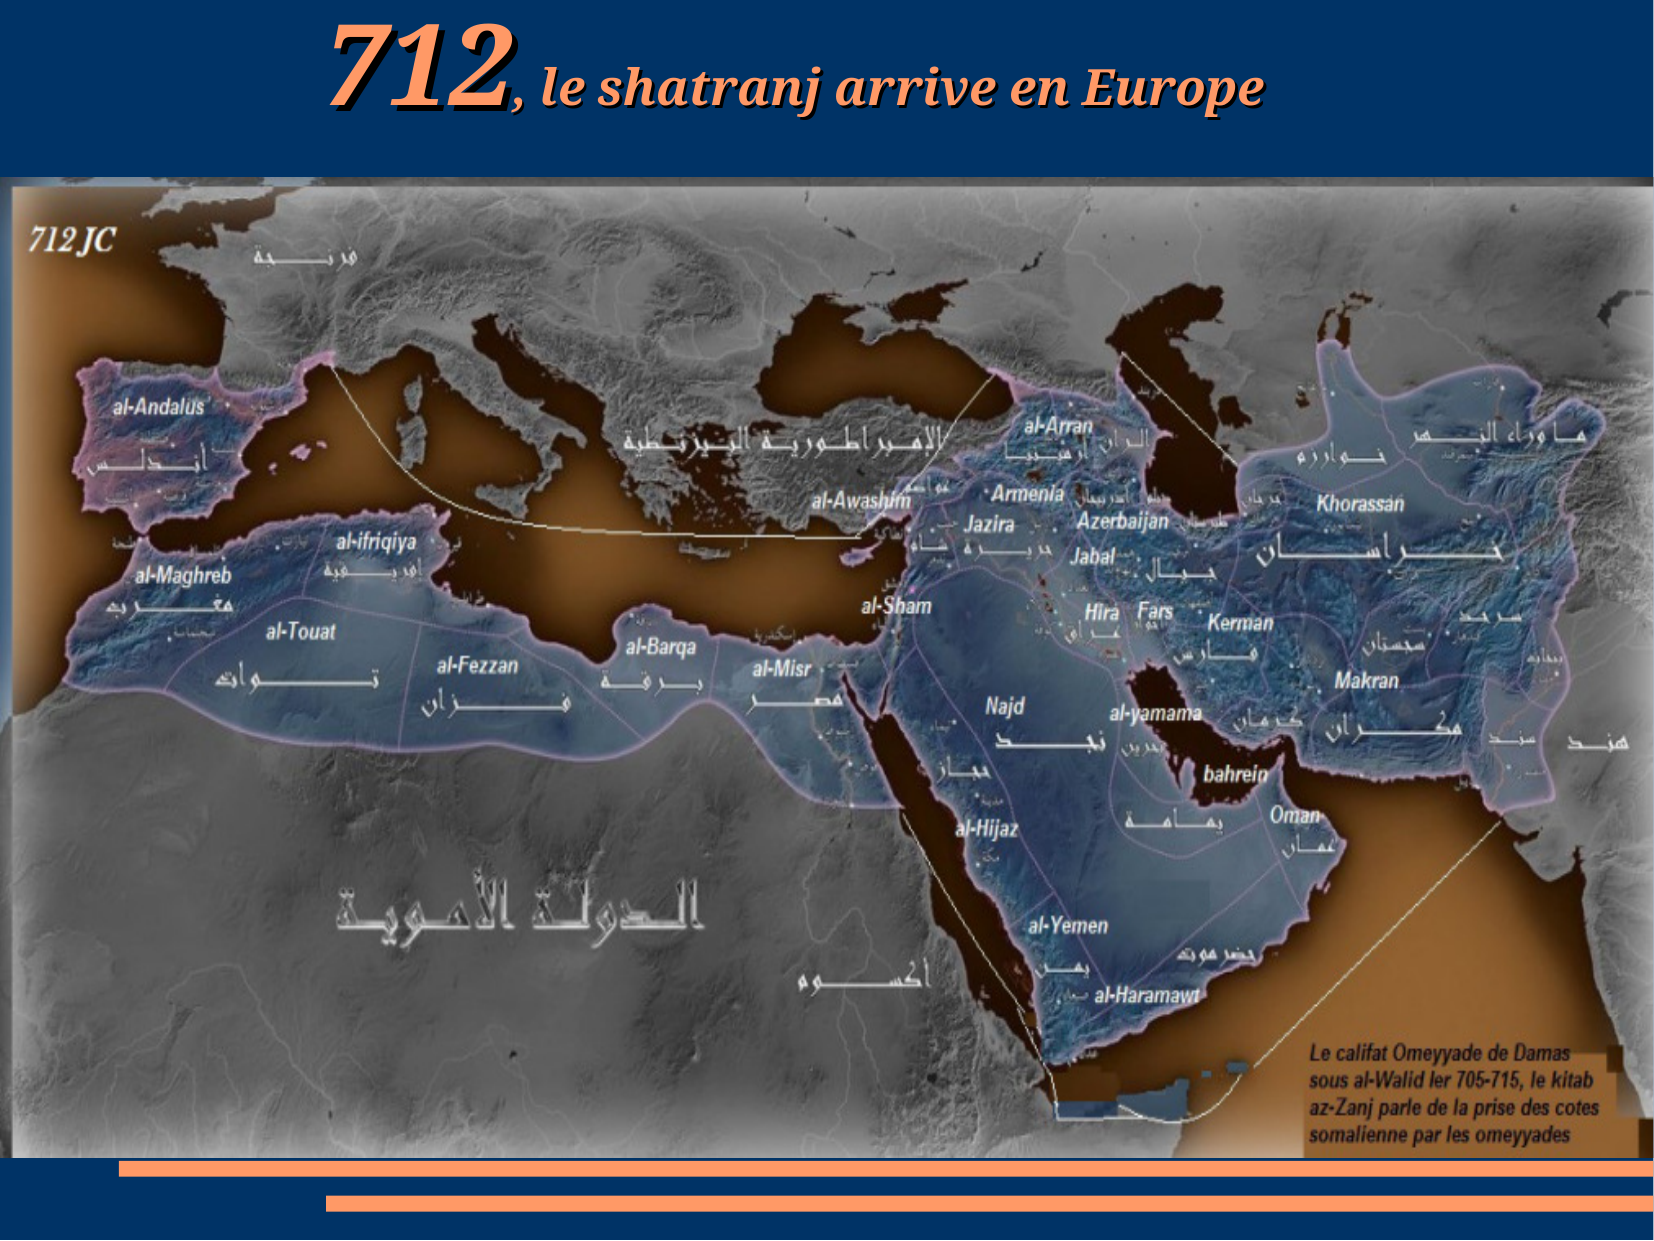

# 712, le shatranj arrive en Europe